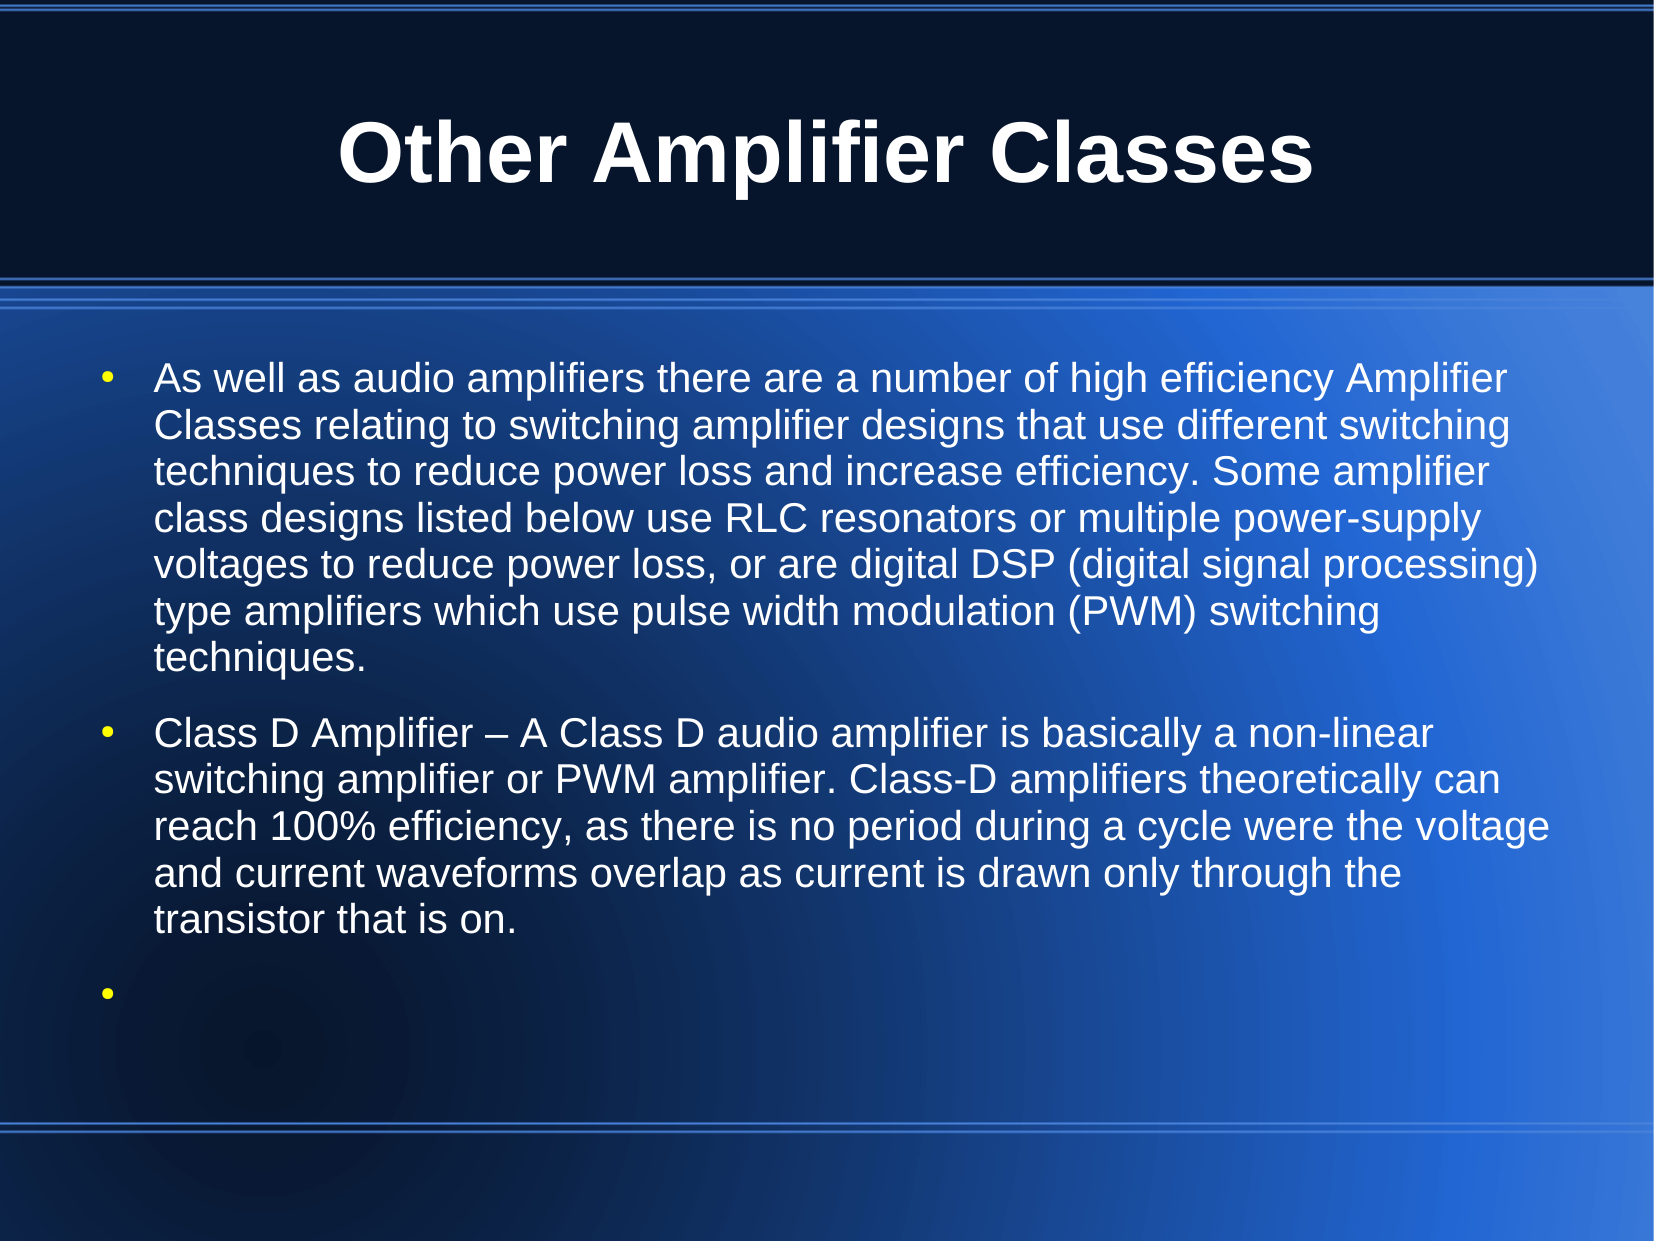

# Other Amplifier Classes
As well as audio amplifiers there are a number of high efficiency Amplifier Classes relating to switching amplifier designs that use different switching techniques to reduce power loss and increase efficiency. Some amplifier class designs listed below use RLC resonators or multiple power-supply voltages to reduce power loss, or are digital DSP (digital signal processing) type amplifiers which use pulse width modulation (PWM) switching techniques.
Class D Amplifier – A Class D audio amplifier is basically a non-linear switching amplifier or PWM amplifier. Class-D amplifiers theoretically can reach 100% efficiency, as there is no period during a cycle were the voltage and current waveforms overlap as current is drawn only through the transistor that is on.